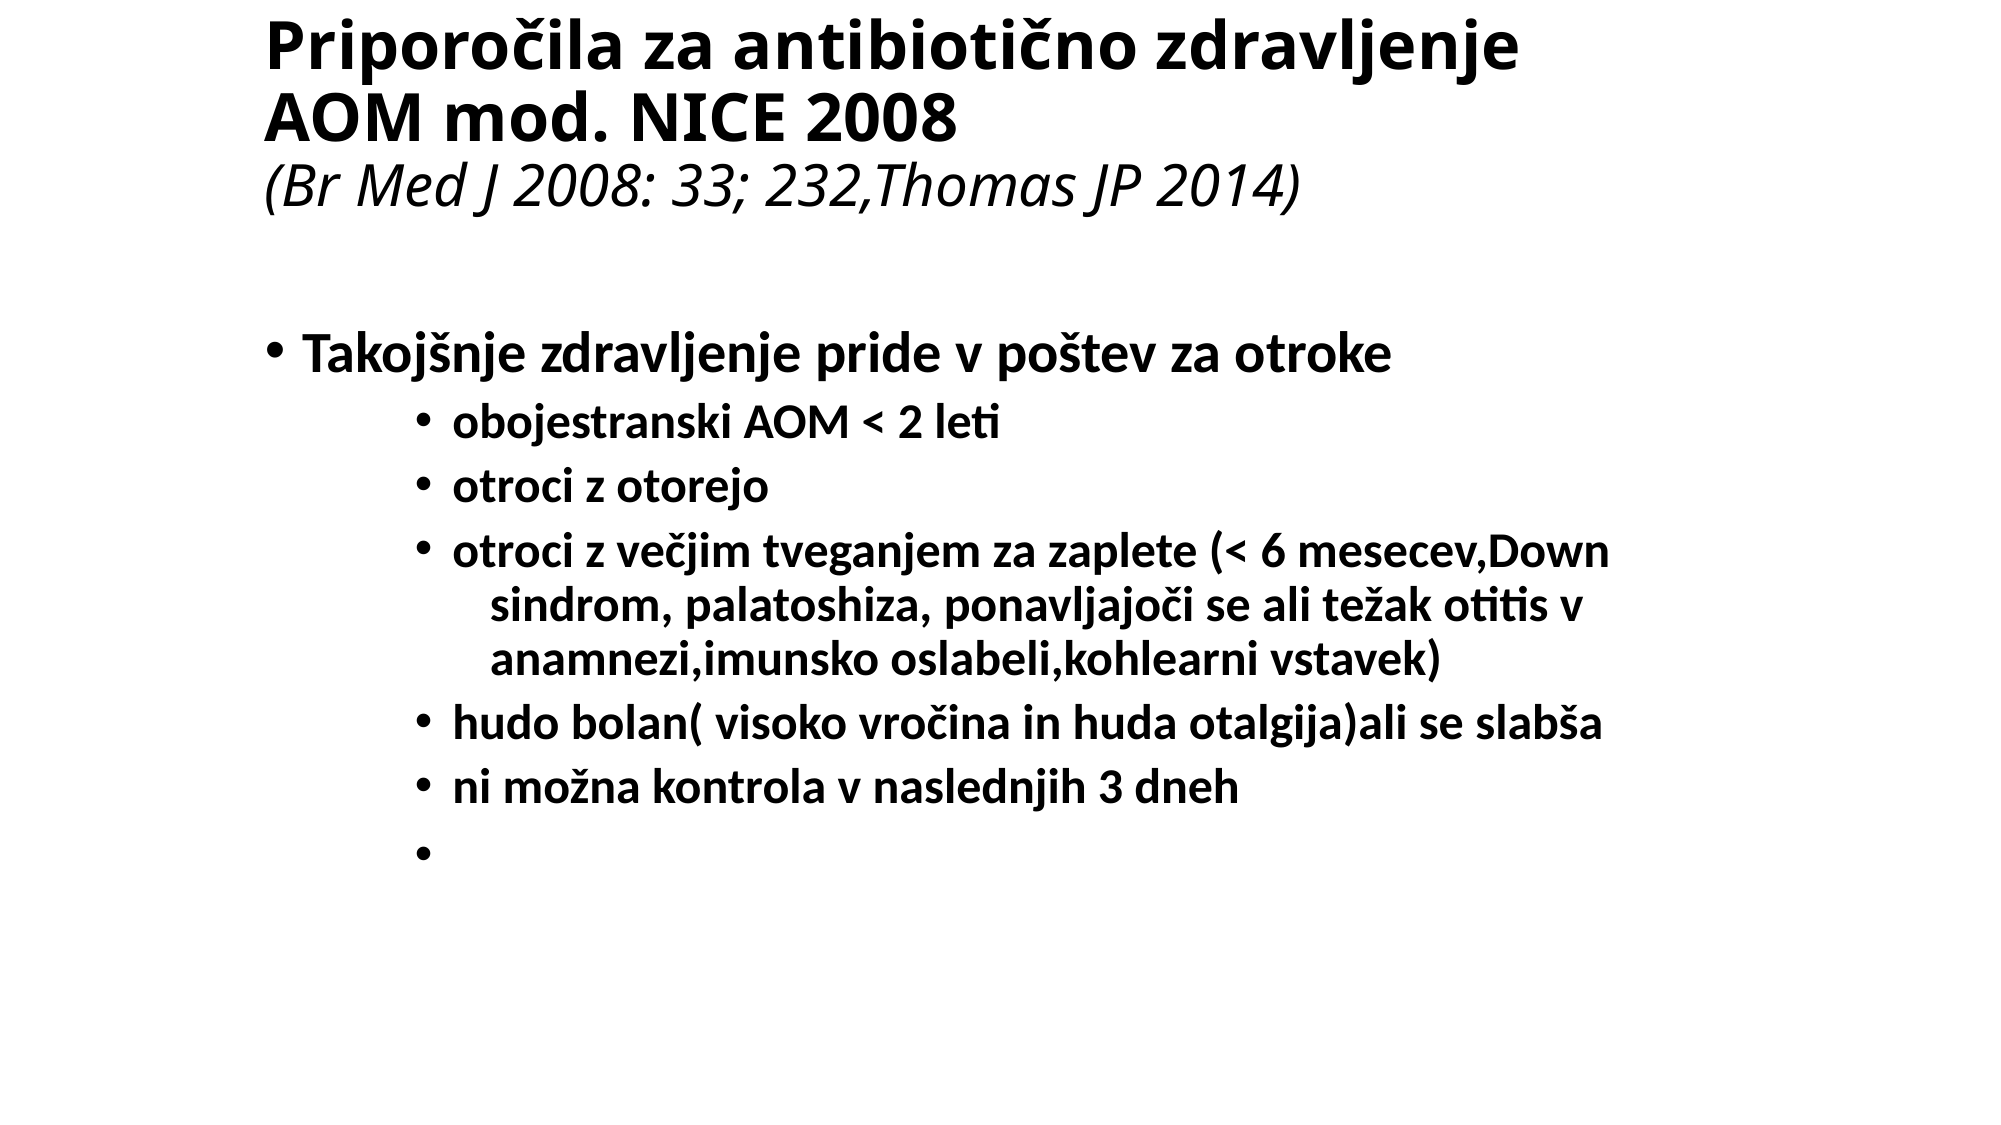

# Priporočila za antibiotično zdravljenje AOM mod. NICE 2008 (Br Med J 2008: 33; 232,Thomas JP 2014)
Takojšnje zdravljenje pride v poštev za otroke
obojestranski AOM < 2 leti
otroci z otorejo
otroci z večjim tveganjem za zaplete (< 6 mesecev,Down sindrom, palatoshiza, ponavljajoči se ali težak otitis v anamnezi,imunsko oslabeli,kohlearni vstavek)
hudo bolan( visoko vročina in huda otalgija)ali se slabša
ni možna kontrola v naslednjih 3 dneh